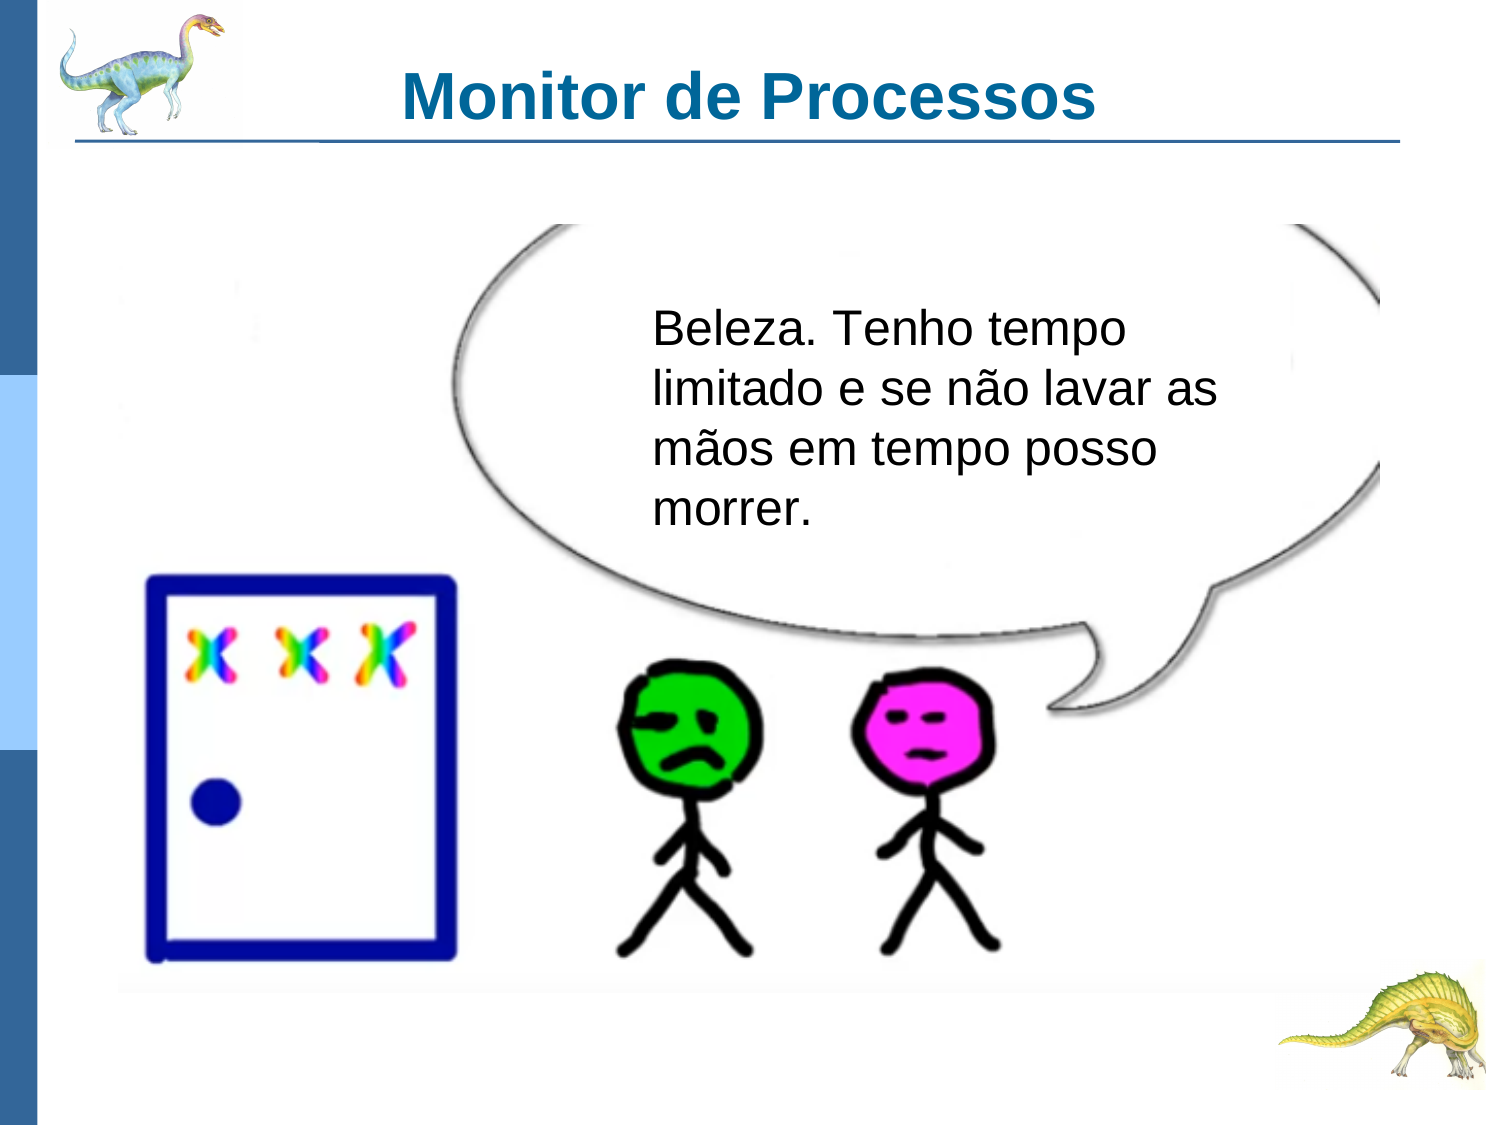

Monitor de Processos
Beleza. Tenho tempo limitado e se não lavar as mãos em tempo posso morrer.